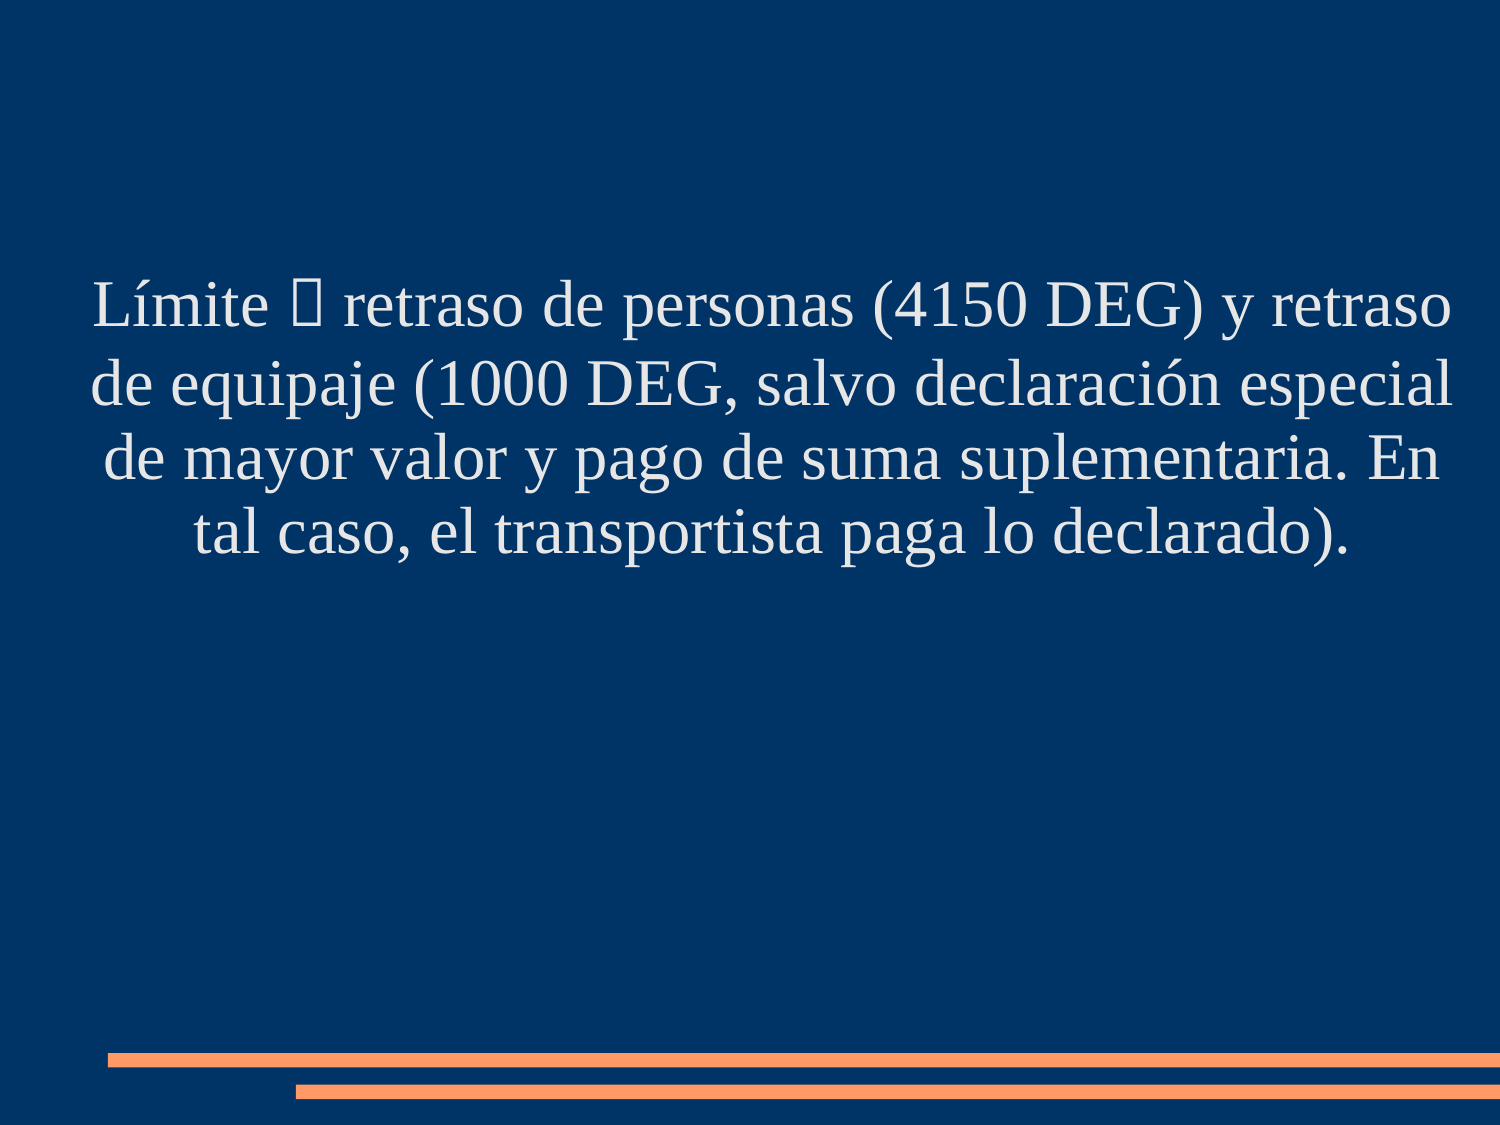

# Límite  retraso de personas (4150 DEG) y retraso de equipaje (1000 DEG, salvo declaración especial de mayor valor y pago de suma suplementaria. En tal caso, el transportista paga lo declarado).